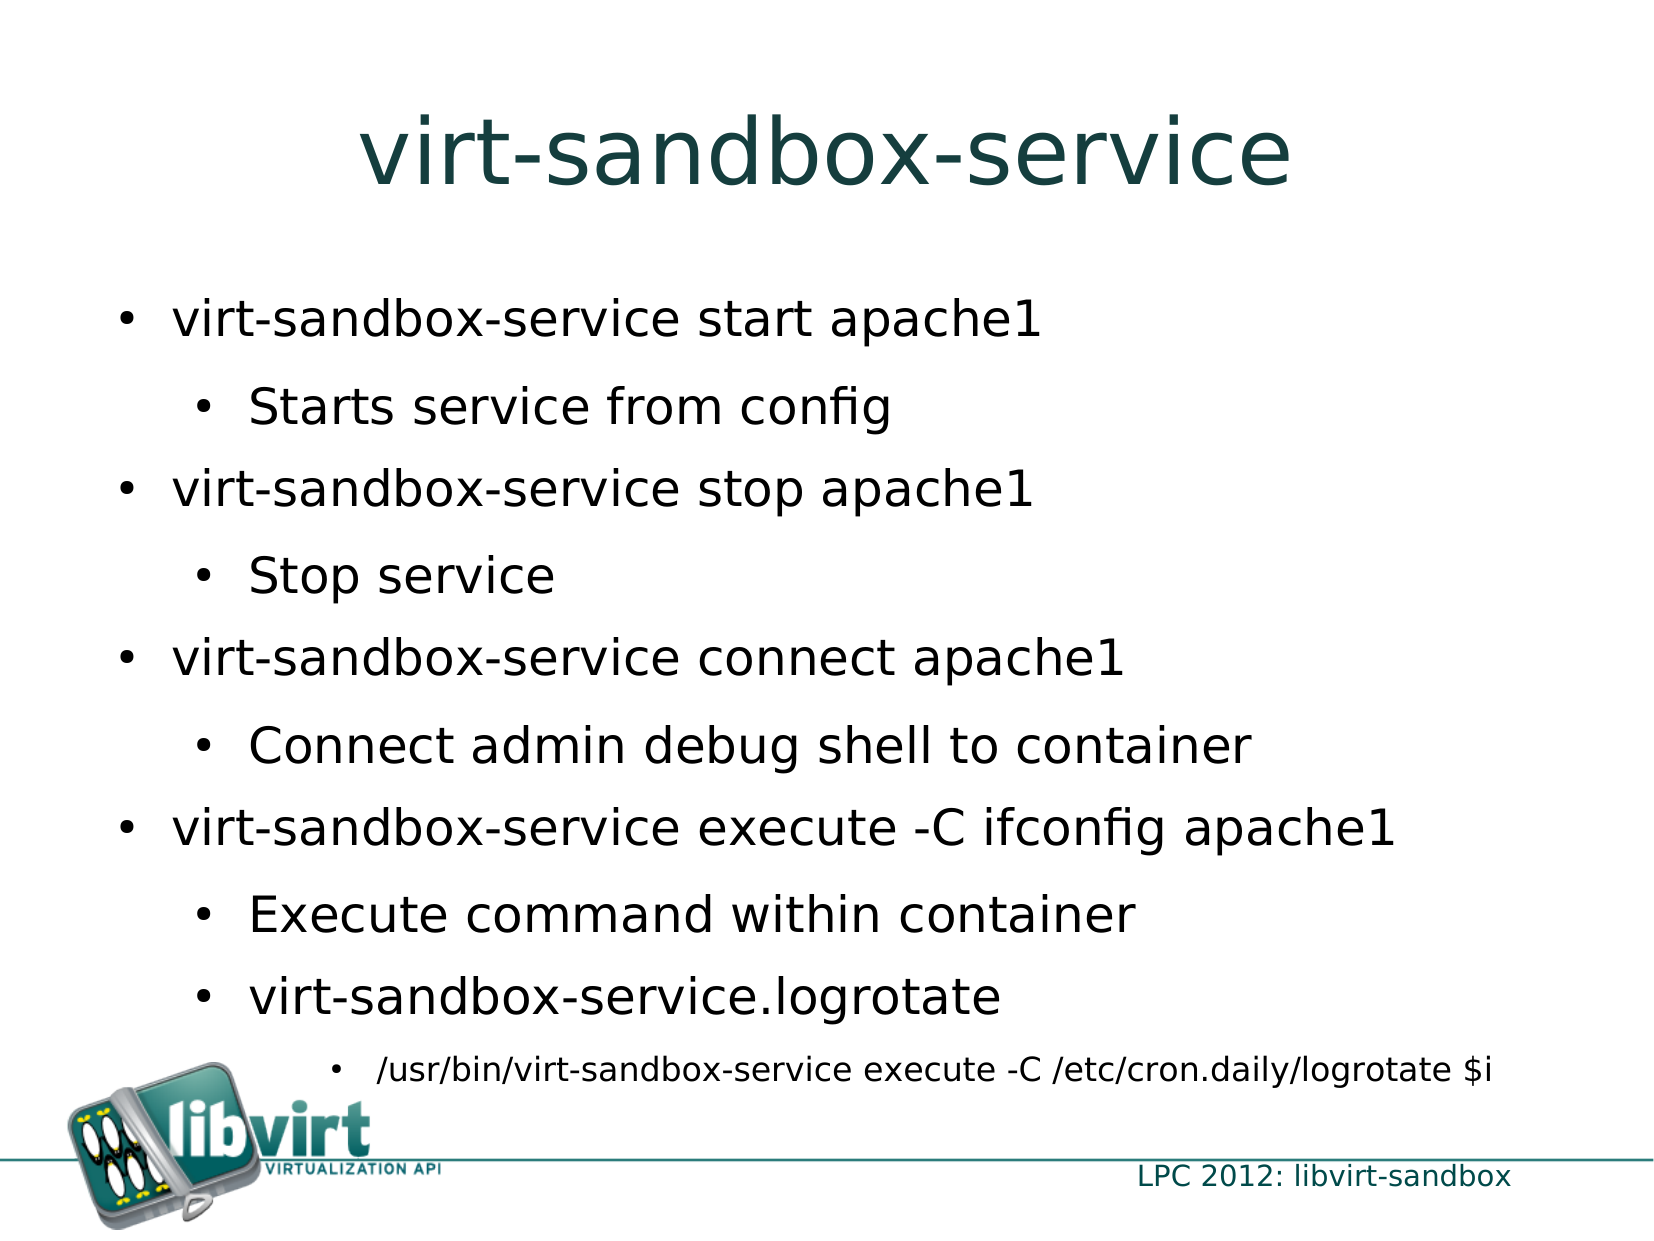

# virt-sandbox-service
virt-sandbox-service start apache1
Starts service from config
virt-sandbox-service stop apache1
Stop service
virt-sandbox-service connect apache1
Connect admin debug shell to container
virt-sandbox-service execute -C ifconfig apache1
Execute command within container
virt-sandbox-service.logrotate
 /usr/bin/virt-sandbox-service execute -C /etc/cron.daily/logrotate $i
LPC 2012: libvirt-sandbox